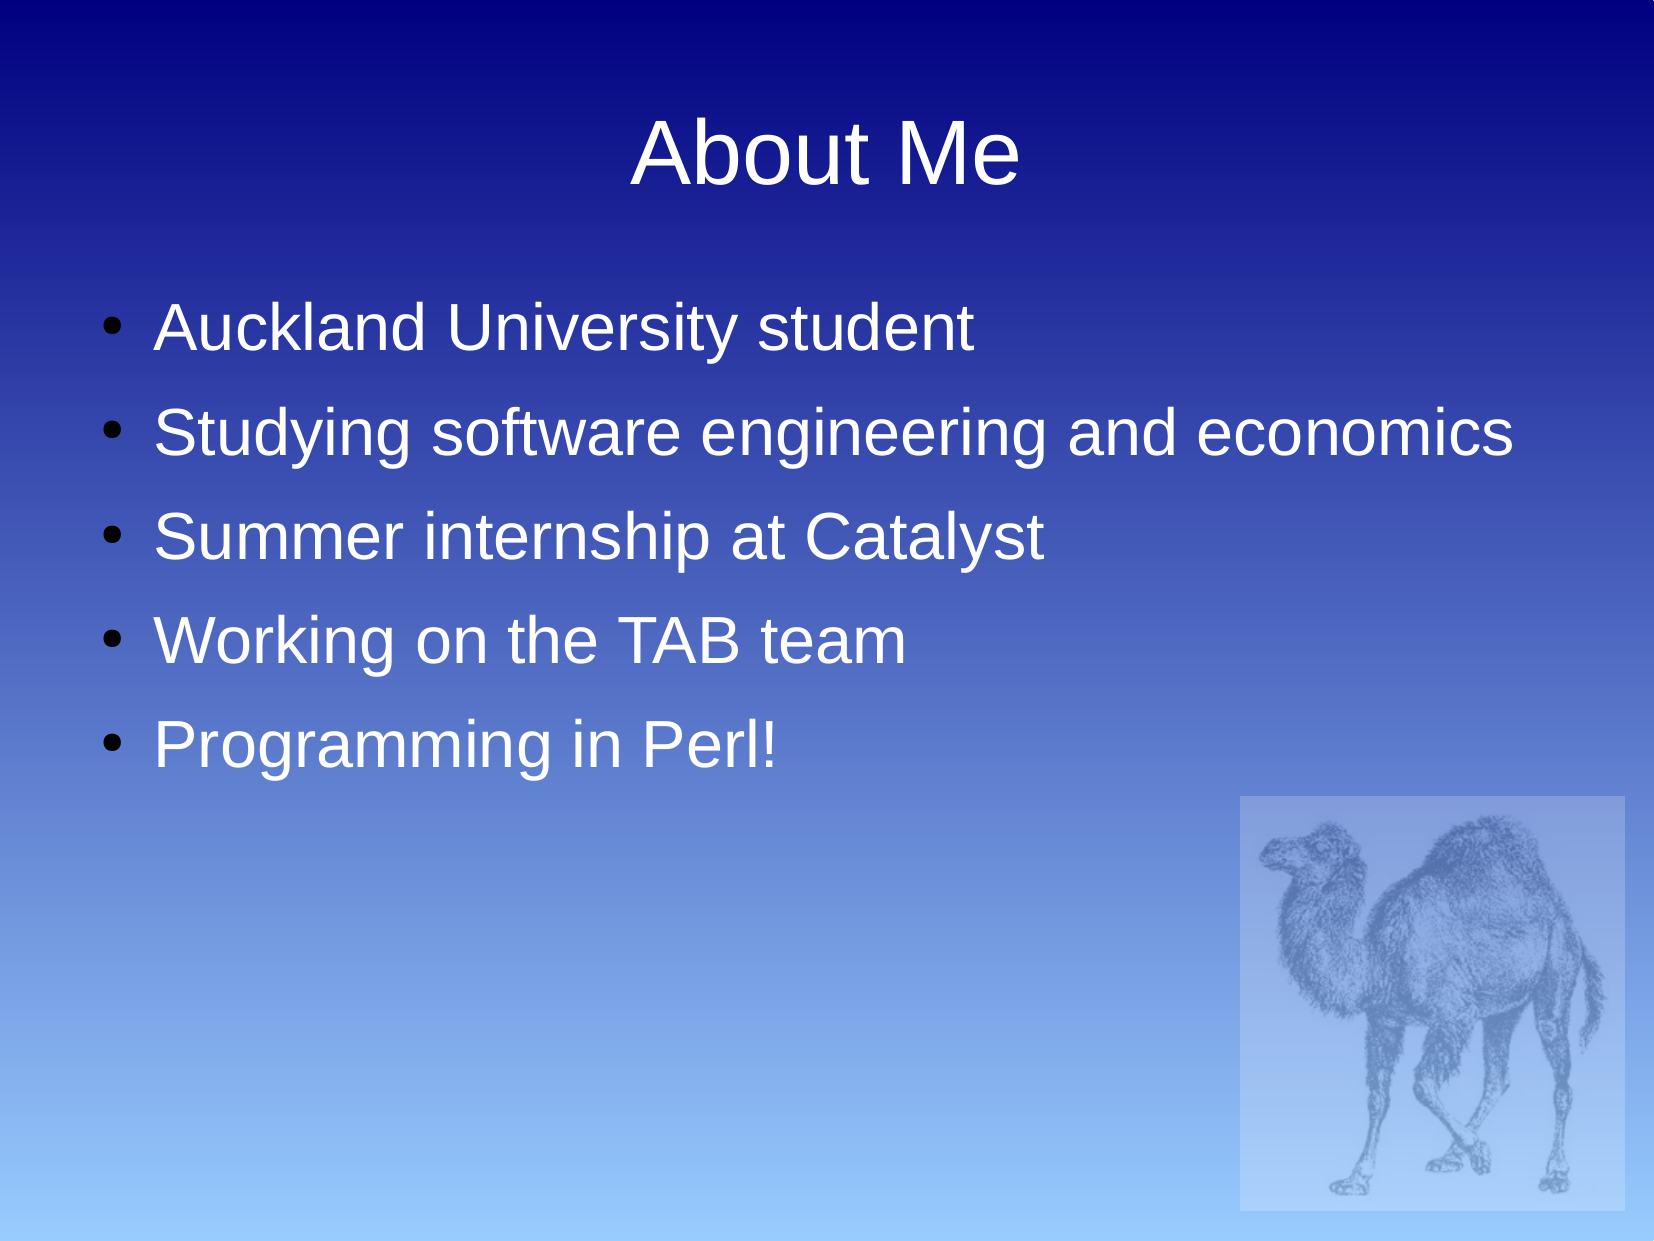

# About Me
Auckland University student
Studying software engineering and economics
Summer internship at Catalyst
Working on the TAB team
Programming in Perl!